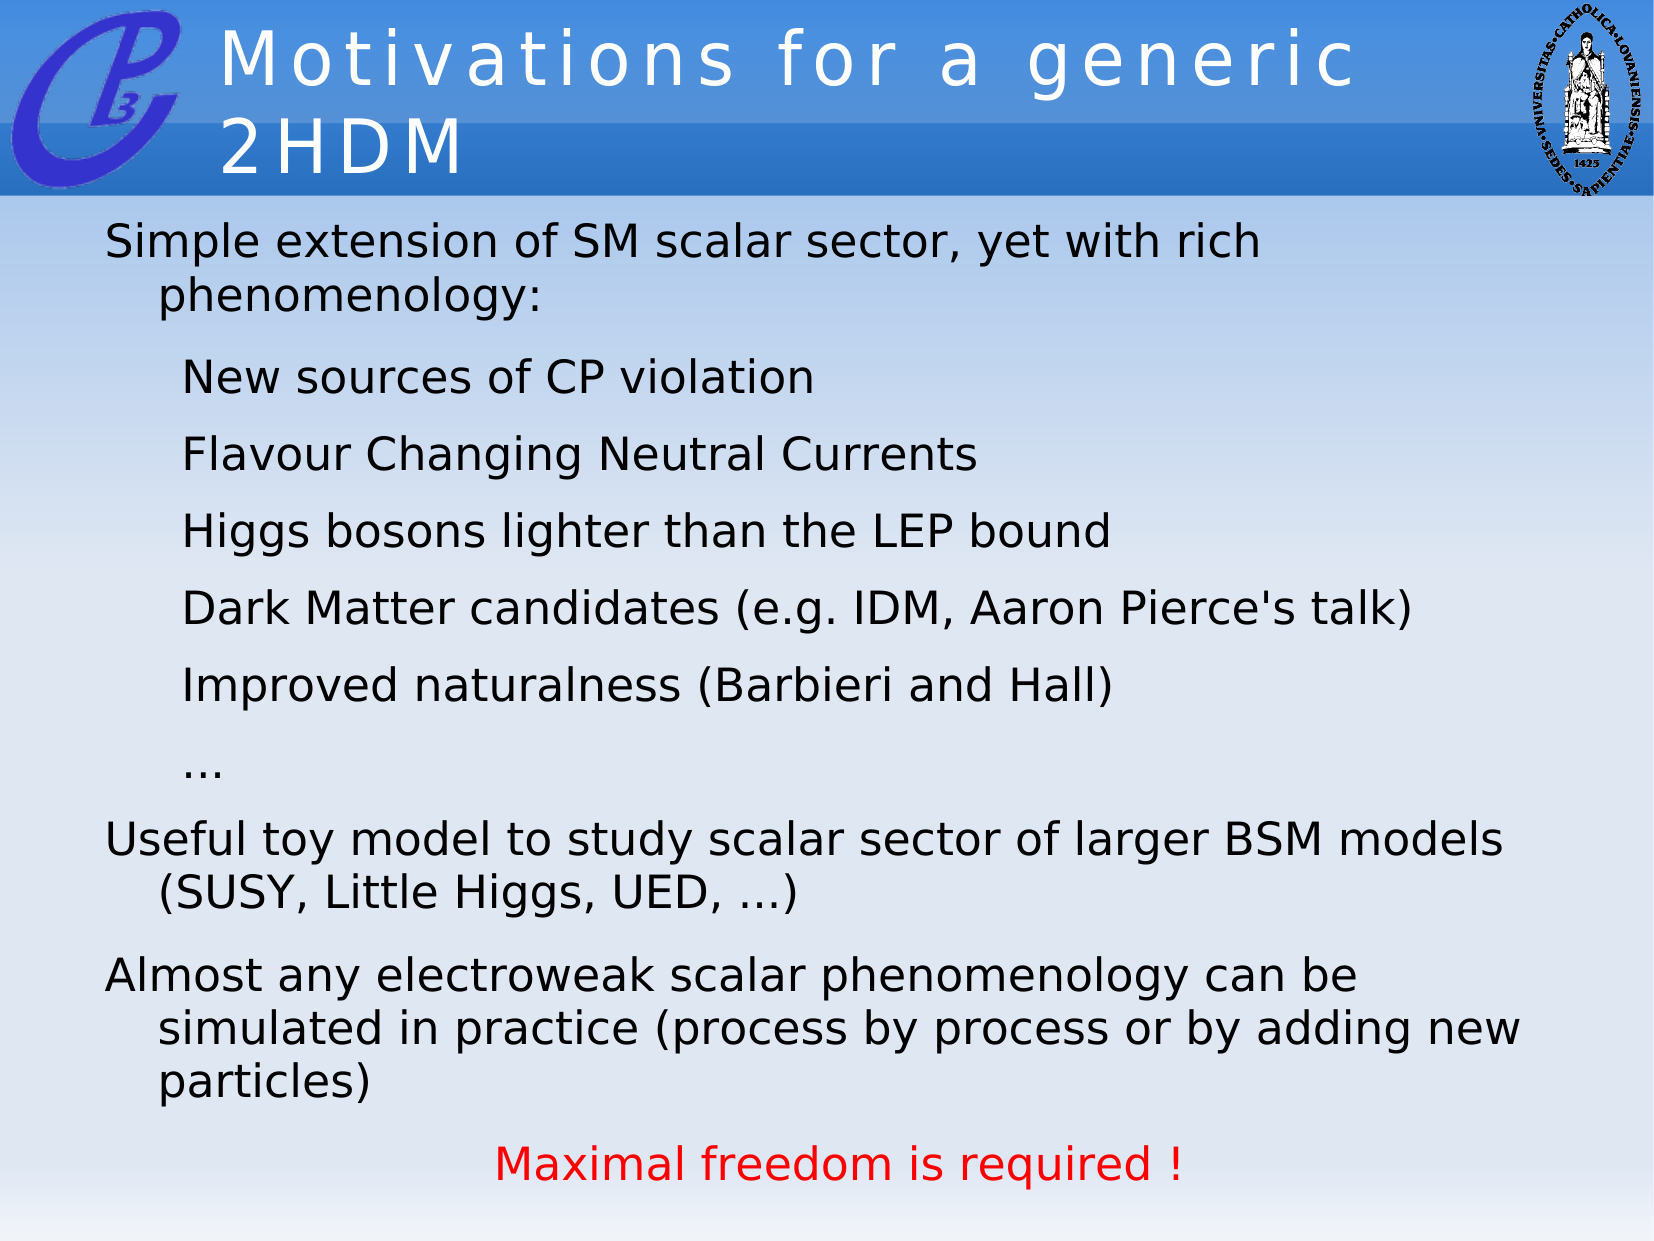

# Motivations for a generic 2HDM
Simple extension of SM scalar sector, yet with rich phenomenology:
New sources of CP violation
Flavour Changing Neutral Currents
Higgs bosons lighter than the LEP bound
Dark Matter candidates (e.g. IDM, Aaron Pierce's talk)
Improved naturalness (Barbieri and Hall)
...
Useful toy model to study scalar sector of larger BSM models (SUSY, Little Higgs, UED, ...)
Almost any electroweak scalar phenomenology can be simulated in practice (process by process or by adding new particles)
Maximal freedom is required !